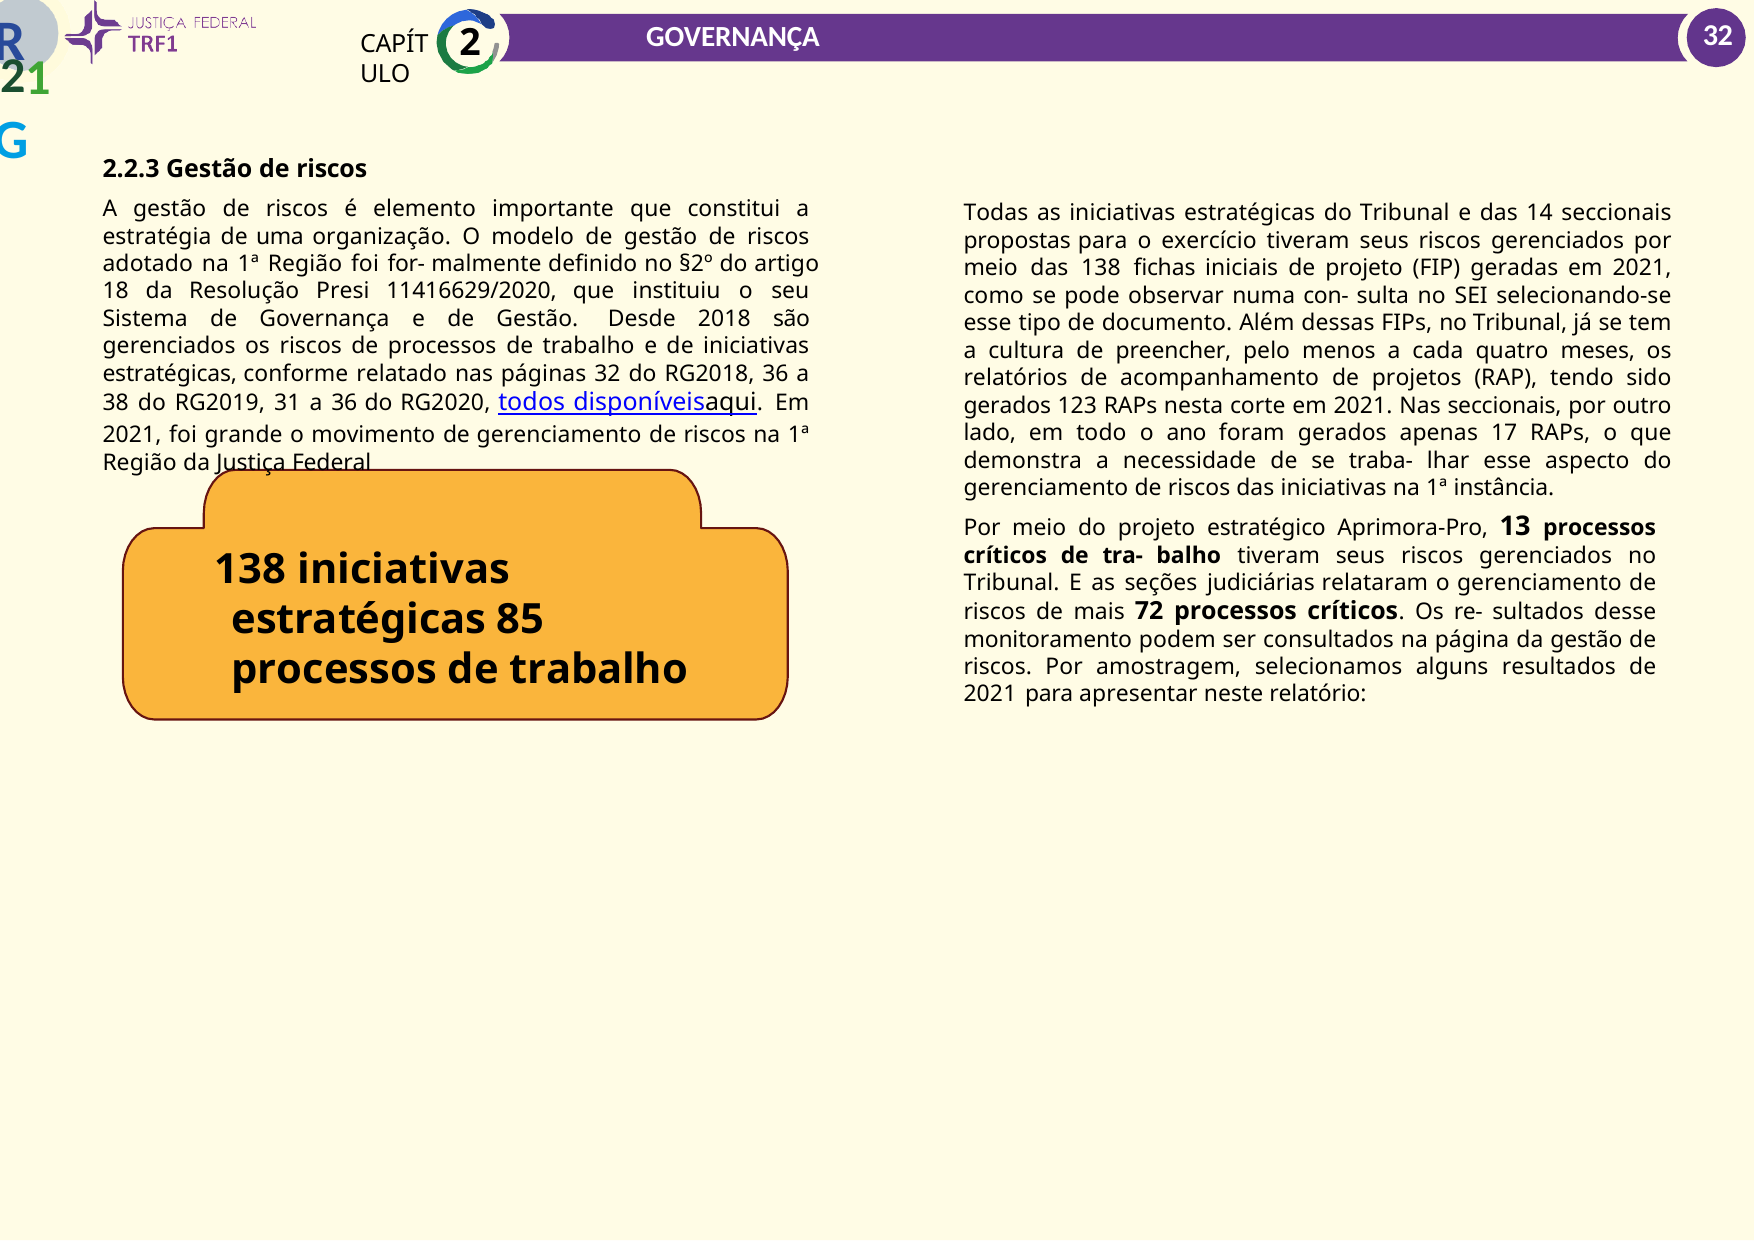

RG
32
21
GOVERNANÇA
2
CAPÍTULO
2.2.3 Gestão de riscos
A gestão de riscos é elemento importante que constitui a estratégia de uma organização. O modelo de gestão de riscos adotado na 1ª Região foi for- malmente definido no §2º do artigo 18 da Resolução Presi 11416629/2020, que instituiu o seu Sistema de Governança e de Gestão. Desde 2018 são gerenciados os riscos de processos de trabalho e de iniciativas estratégicas, conforme relatado nas páginas 32 do RG2018, 36 a 38 do RG2019, 31 a 36 do RG2020, todos disponíveisaqui. Em 2021, foi grande o movimento de gerenciamento de riscos na 1ª Região da Justiça Federal
Todas as iniciativas estratégicas do Tribunal e das 14 seccionais propostas para o exercício tiveram seus riscos gerenciados por meio das 138 fichas iniciais de projeto (FIP) geradas em 2021, como se pode observar numa con- sulta no SEI selecionando-se esse tipo de documento. Além dessas FIPs, no Tribunal, já se tem a cultura de preencher, pelo menos a cada quatro meses, os relatórios de acompanhamento de projetos (RAP), tendo sido gerados 123 RAPs nesta corte em 2021. Nas seccionais, por outro lado, em todo o ano foram gerados apenas 17 RAPs, o que demonstra a necessidade de se traba- lhar esse aspecto do gerenciamento de riscos das iniciativas na 1ª instância.
Por meio do projeto estratégico Aprimora-Pro, 13 processos críticos de tra- balho tiveram seus riscos gerenciados no Tribunal. E as seções judiciárias relataram o gerenciamento de riscos de mais 72 processos críticos. Os re- sultados desse monitoramento podem ser consultados na página da gestão de riscos. Por amostragem, selecionamos alguns resultados de 2021 para apresentar neste relatório:
138 iniciativas estratégicas 85 processos de trabalho